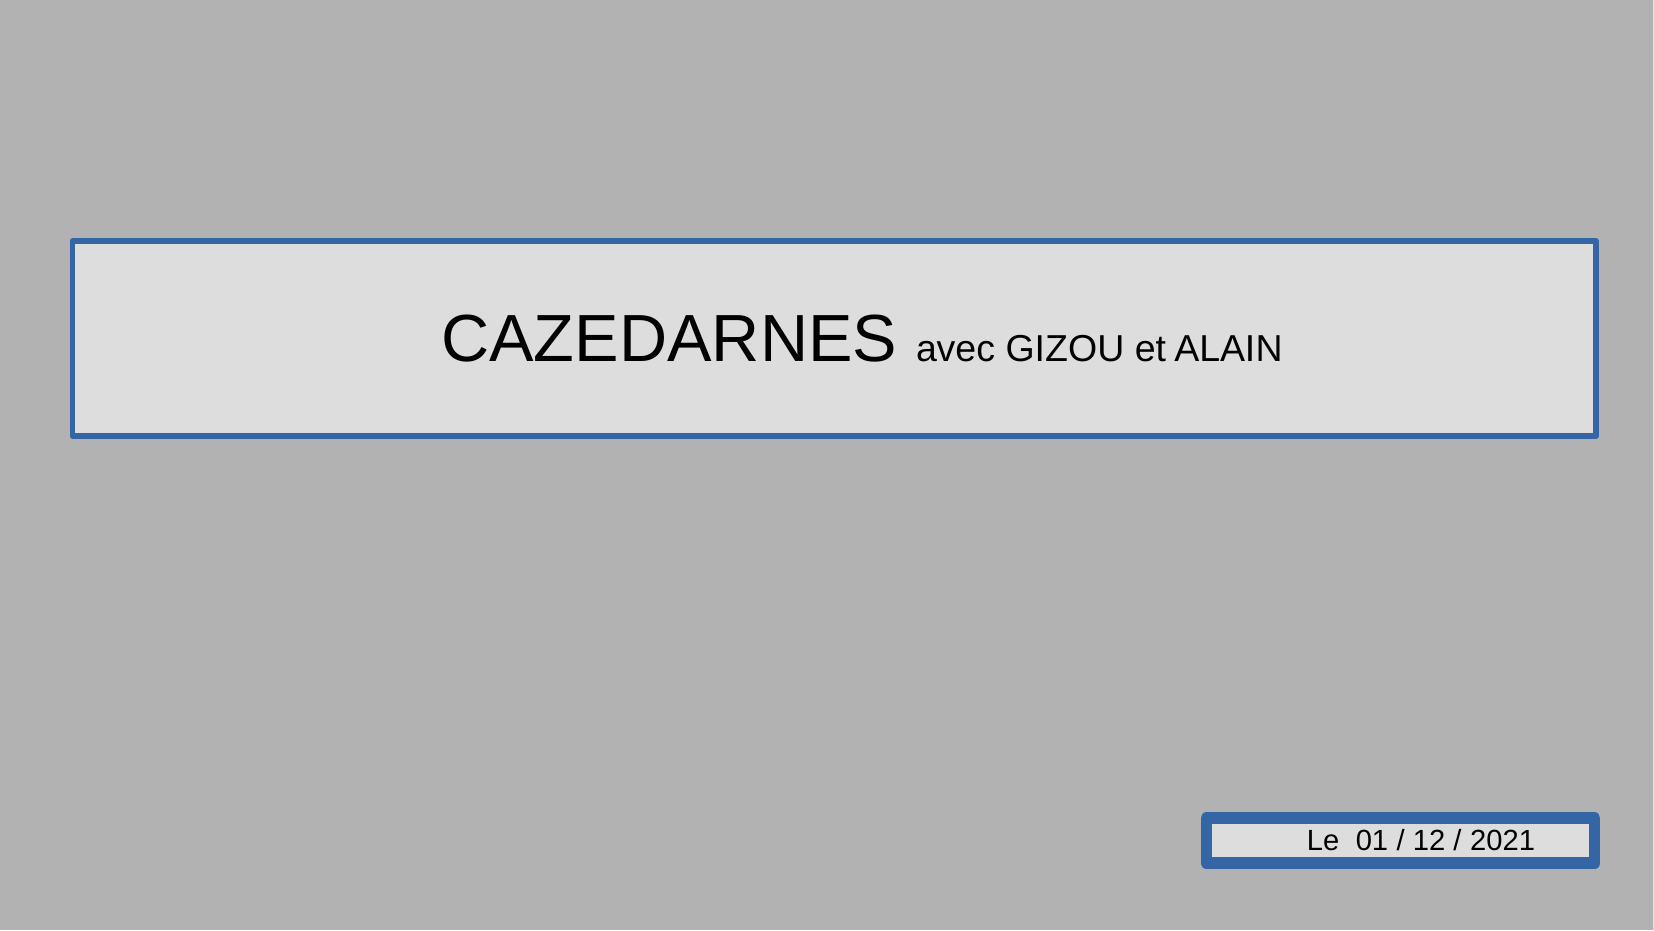

CAZEDARNES avec GIZOU et ALAIN
Le  01 / 12 / 2021